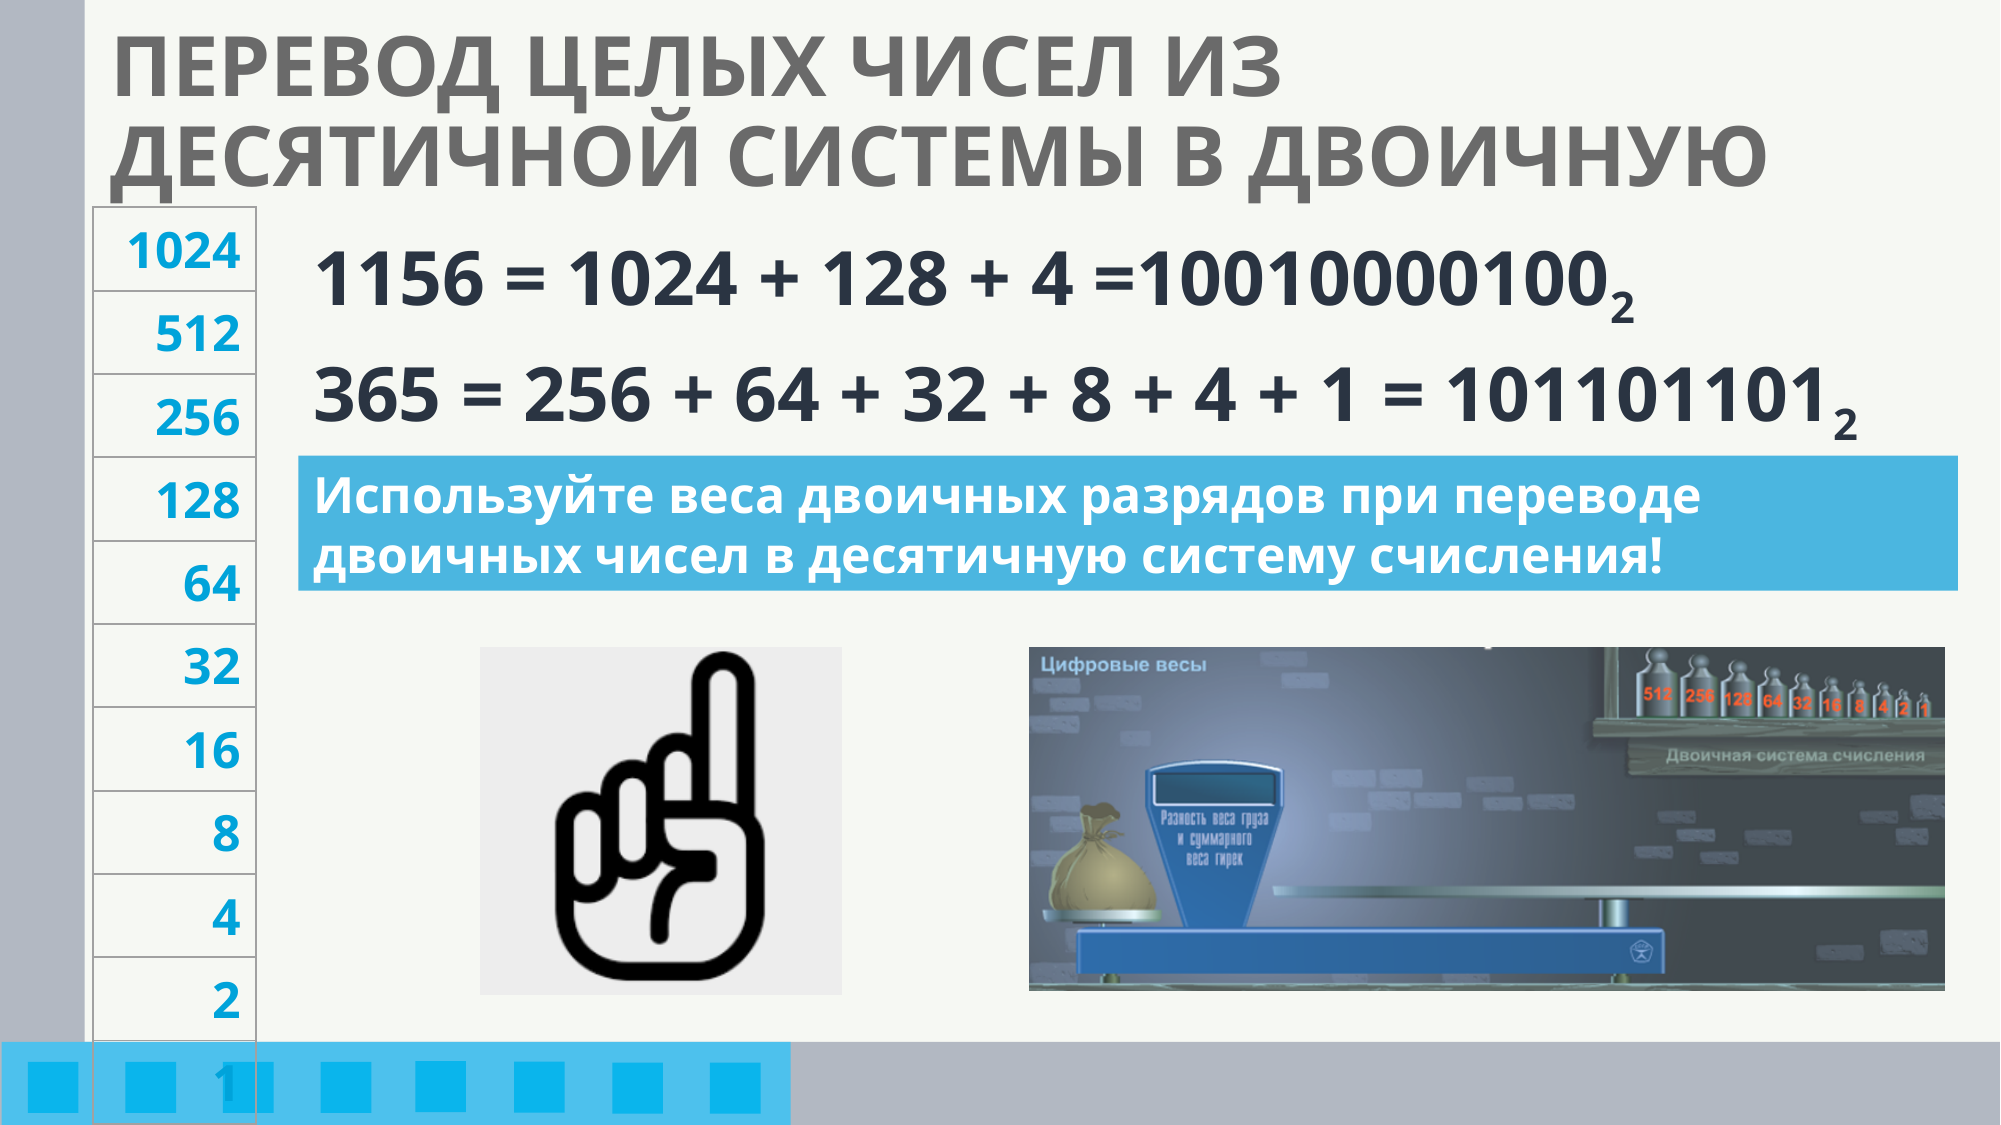

# ПЕРЕВОД ЦЕЛЫХ ЧИСЕЛ ИЗ ДЕСЯТИЧНОЙ СИСТЕМЫ В ДВОИЧНУЮ
| 1024 |
| --- |
| 512 |
| 256 |
| 128 |
| 64 |
| 32 |
| 16 |
| 8 |
| 4 |
| 2 |
| 1 |
1156 = 1024 + 128 + 4 =100100001002
365 = 256 + 64 + 32 + 8 + 4 + 1 = 1011011012
Используйте веса двоичных разрядов при переводе двоичных чисел в десятичную систему счисления!